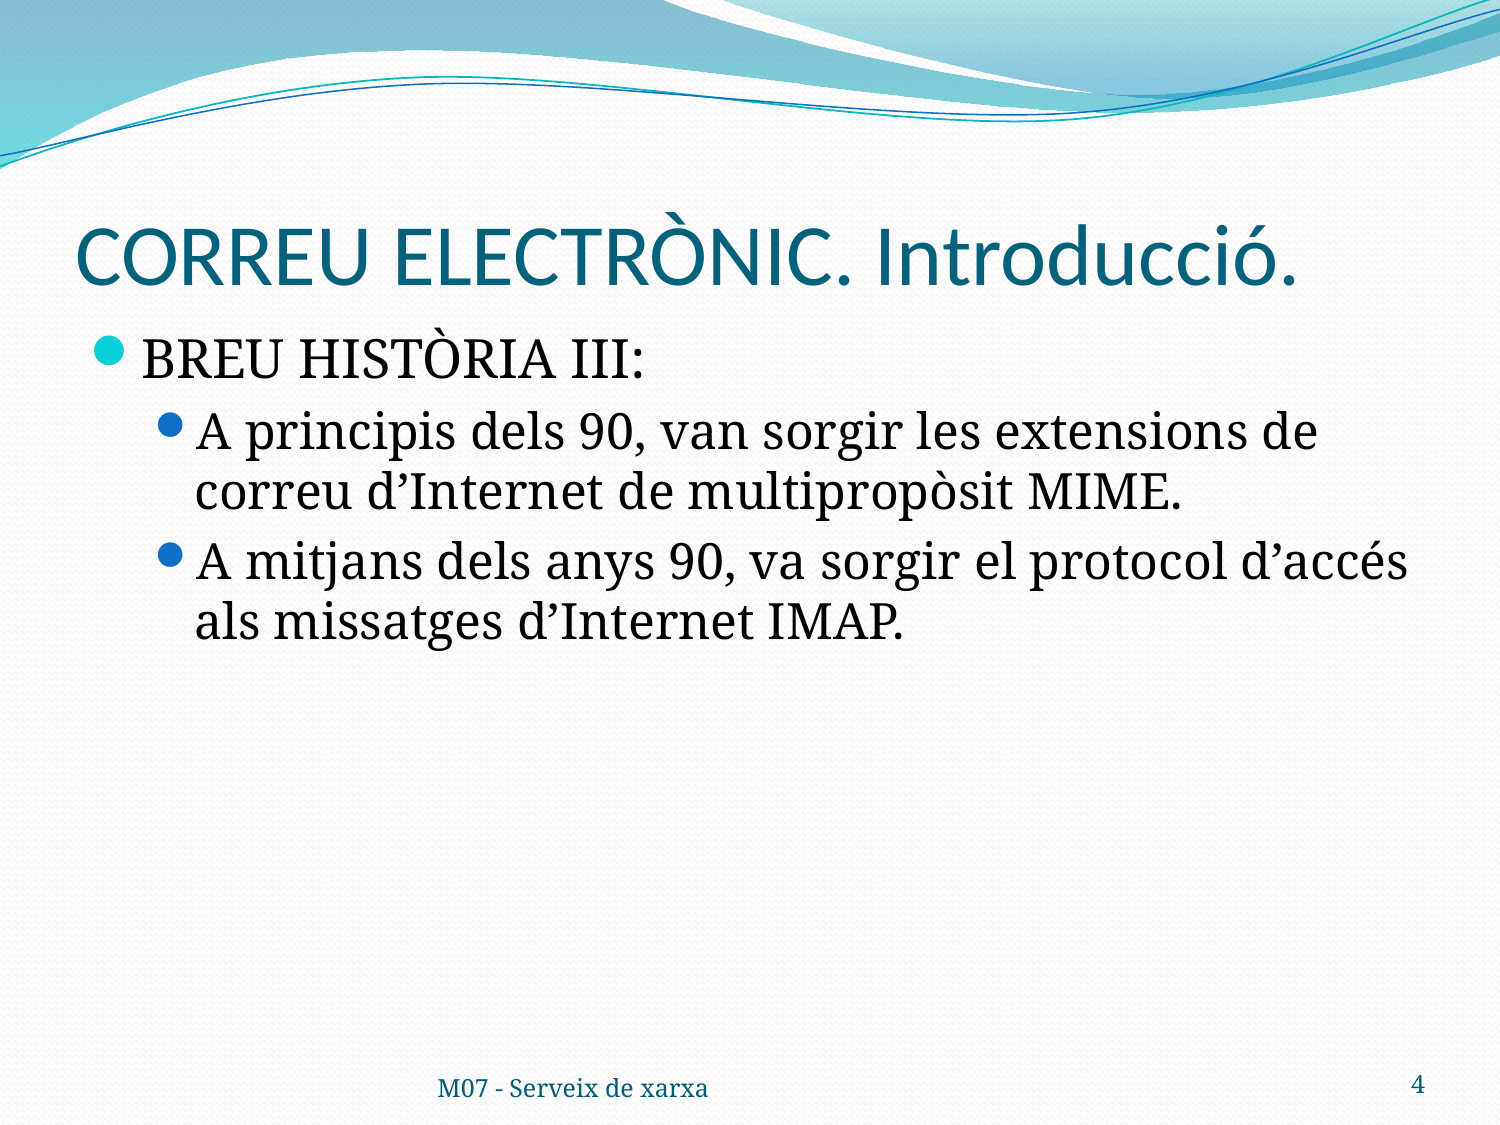

# CORREU ELECTRÒNIC. Introducció.
BREU HISTÒRIA III:
A principis dels 90, van sorgir les extensions de correu d’Internet de multipropòsit MIME.
A mitjans dels anys 90, va sorgir el protocol d’accés als missatges d’Internet IMAP.
M07 - Serveix de xarxa